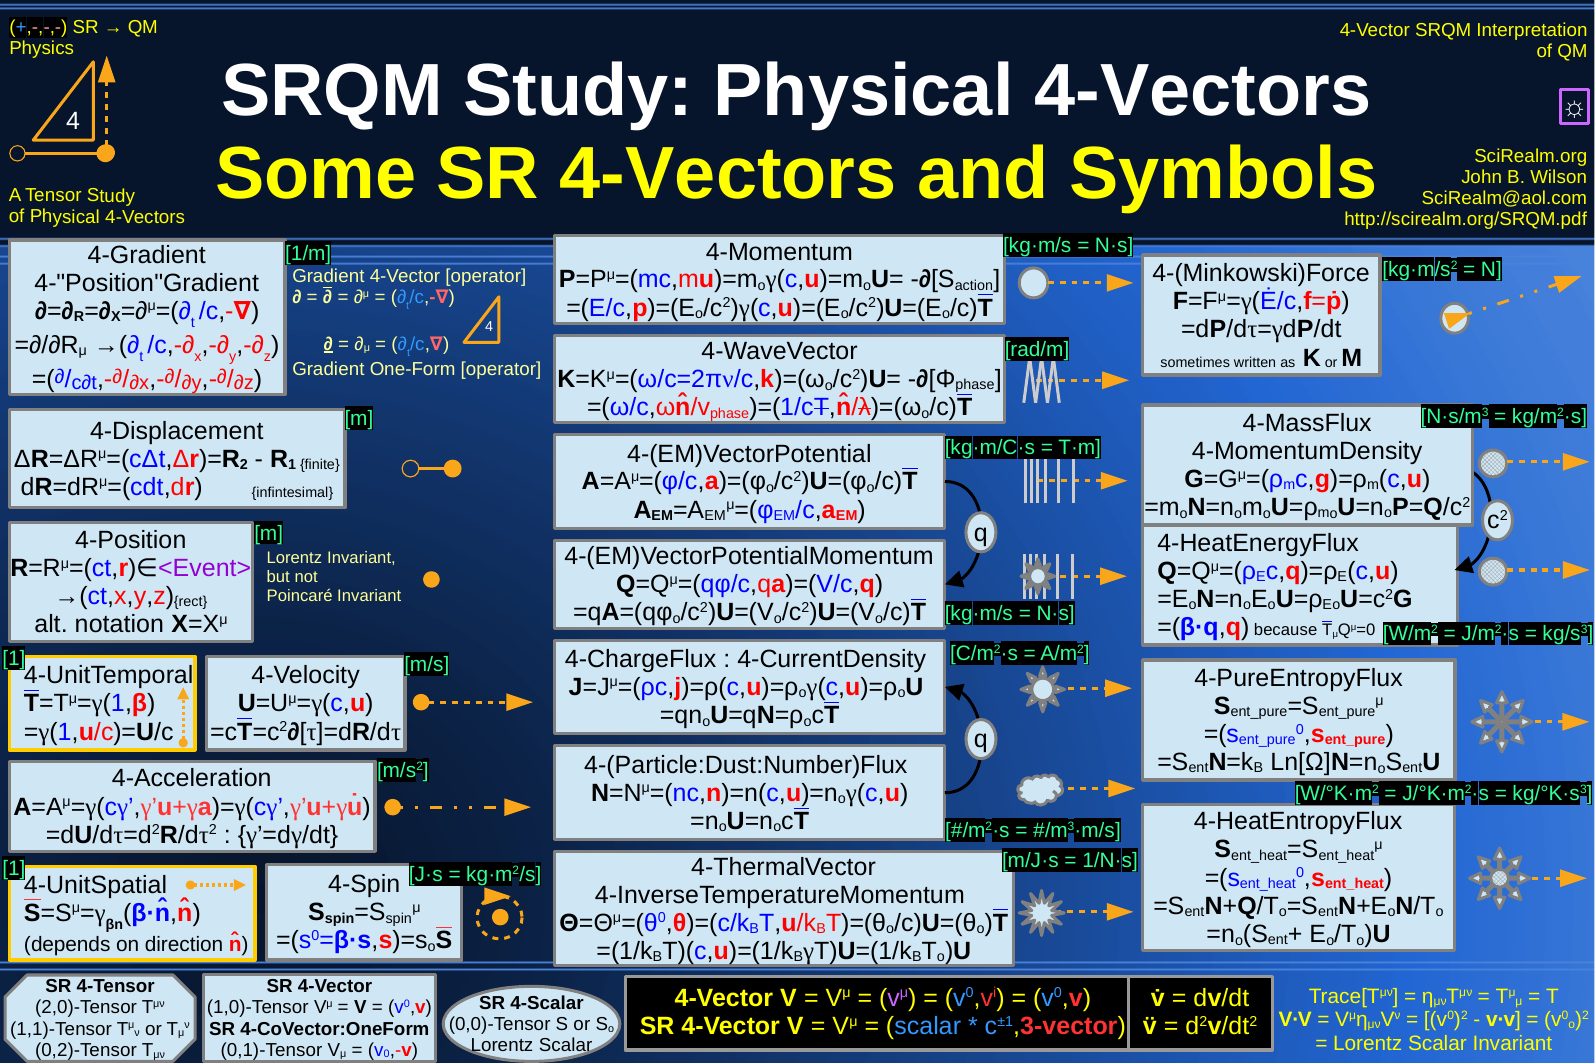

(+,-,-,-) SR → QM
Physics
A Tensor Study
of Physical 4-Vectors
4-Vector SRQM Interpretation
of QM
SciRealm.org
John B. Wilson
SciRealm@aol.com
http://scirealm.org/SRQM.pdf
# SRQM Study: Physical 4-Vectors Some SR 4-Vectors and Symbols
4
☼
[kg·m/s = N·s]
[1/m]
4-Momentum
P=Pμ=(mc,mu)=moγ(c,u)=moU= -∂[Saction]
=(E/c,p)=(Eo/c2)γ(c,u)=(Eo/c2)U=(Eo/c)T
4-Gradient
4-"Position"Gradient
∂=∂R=∂X=∂μ=(∂t /c,-∇)
=∂/∂Rμ →(∂t /c,-∂x,-∂y,-∂z)
=(∂/c∂t,-∂/∂x,-∂/∂y,-∂/∂z)
[kg·m/s2 = N]
4-(Minkowski)Force
F=Fμ=γ(Ė/c,f=ṗ)
=dP/dτ=γdP/dt
sometimes written as K or M
Gradient 4-Vector [operator]
∂ = ∂ = ∂μ = (∂t/c,-∇)
 ∂ = ∂μ = (∂t/c,∇)
Gradient One-Form [operator]
 4
[rad/m]
4-WaveVector
K=Kμ=(ω/c=2πν/c,k)=(ωo/c2)U= -∂[Φphase]
=(ω/c,ωn̂/vphase)=(1/cT,n̂/λ)=(ωo/c)T
[N·s/m3 = kg/m2·s]
[m]
4-MassFlux
4-MomentumDensity
G=Gμ=(ρmc,g)=ρm(c,u)
=moN=nomoU=ρmoU=noP=Q/c2
4-Displacement
ΔR=ΔRμ=(cΔt,Δr)=R2 - R1 {finite}
dR=dRμ=(cdt,dr) {infintesimal}
[kg·m/C·s = T·m]
4-(EM)VectorPotential
A=Aμ=(φ/c,a)=(φo/c2)U=(φo/c)T
AEM=AEMμ=(φEM/c,aEM)
c2
q
[m]
4-Position
R=Rμ=(ct,r)∈<Event>
→(ct,x,y,z){rect}
alt. notation X=Xμ
4-HeatEnergyFlux
Q=Qμ=(ρEc,q)=ρE(c,u)
=EoN=noEoU=ρEoU=c2G
=(β·q,q) because TμQμ=0
4-(EM)VectorPotentialMomentum
Q=Qμ=(qφ/c,qa)=(V/c,q)
=qA=(qφo/c2)U=(Vo/c2)U=(Vo/c)T
Lorentz Invariant,
but not
Poincaré Invariant
[kg·m/s = N·s]
[W/m2 = J/m2·s = kg/s3]
[C/m2·s = A/m2]
[1]
4-ChargeFlux : 4-CurrentDensity
J=Jμ=(ρc,j)=ρ(c,u)=ρoγ(c,u)=ρoU
=qnoU=qN=ρocT
[m/s]
4-UnitTemporal
T=Tμ=γ(1,β)
=γ(1,u/c)=U/c
4-Velocity
U=Uμ=γ(c,u)
=cT=c2∂[τ]=dR/dτ
4-PureEntropyFlux
Sent_pure=Sent_pureμ
=(sent_pure0,sent_pure)
=SentN=kB Ln[Ω]N=noSentU
q
4-(Particle:Dust:Number)Flux
N=Nμ=(nc,n)=n(c,u)=noγ(c,u)
=noU=nocT
[m/s2]
4-Acceleration
A=Aμ=γ(cγ’,γ’u+γa)=γ(cγ’,γ’u+γu̇)
=dU/dτ=d2R/dτ2 : {γ’=dγ/dt}
[W/°K·m2 = J/°K·m2·s = kg/°K·s3]
4-HeatEntropyFlux
Sent_heat=Sent_heatμ
=(sent_heat0,sent_heat)
=SentN+Q/To=SentN+EoN/To
=no(Sent+ Eo/To)U
[#/m2·s = #/m3·m/s]
[m/J·s = 1/N·s]
[1]
4-ThermalVector
4-InverseTemperatureMomentum
Θ=Θμ=(θ0,θ)=(c/kBT,u/kBT)=(θo/c)U=(θo)T
=(1/kBT)(c,u)=(1/kBγT)U=(1/kBTo)U
[J·s = kg·m2/s]
4-Spin
Sspin=Sspinμ
=(s0=β·s,s)=soS
4-UnitSpatial
S=Sμ=γβn(β·n̂,n̂)
(depends on direction n̂)
SR 4-Tensor
(2,0)-Tensor Tμν
(1,1)-Tensor Tμν or Tμν
(0,2)-Tensor Tμν
SR 4-Vector
(1,0)-Tensor Vμ = V = (v0,v)
SR 4-CoVector:OneForm
(0,1)-Tensor Vμ = (v0,-v)
4-Vector V = Vμ = (vμ) = (v0,vi) = (v0,v)
SR 4-Vector V = Vμ = (scalar * c±1,3-vector)
v̇ = dv/dt
v̈ = d2v/dt2
Trace[Tμν] = ημνTμν = Tμμ = T
V∙V = VμημνVν = [(v0)2 - v∙v] = (v0o)2
= Lorentz Scalar Invariant
SR 4-Scalar
(0,0)-Tensor S or So
Lorentz Scalar